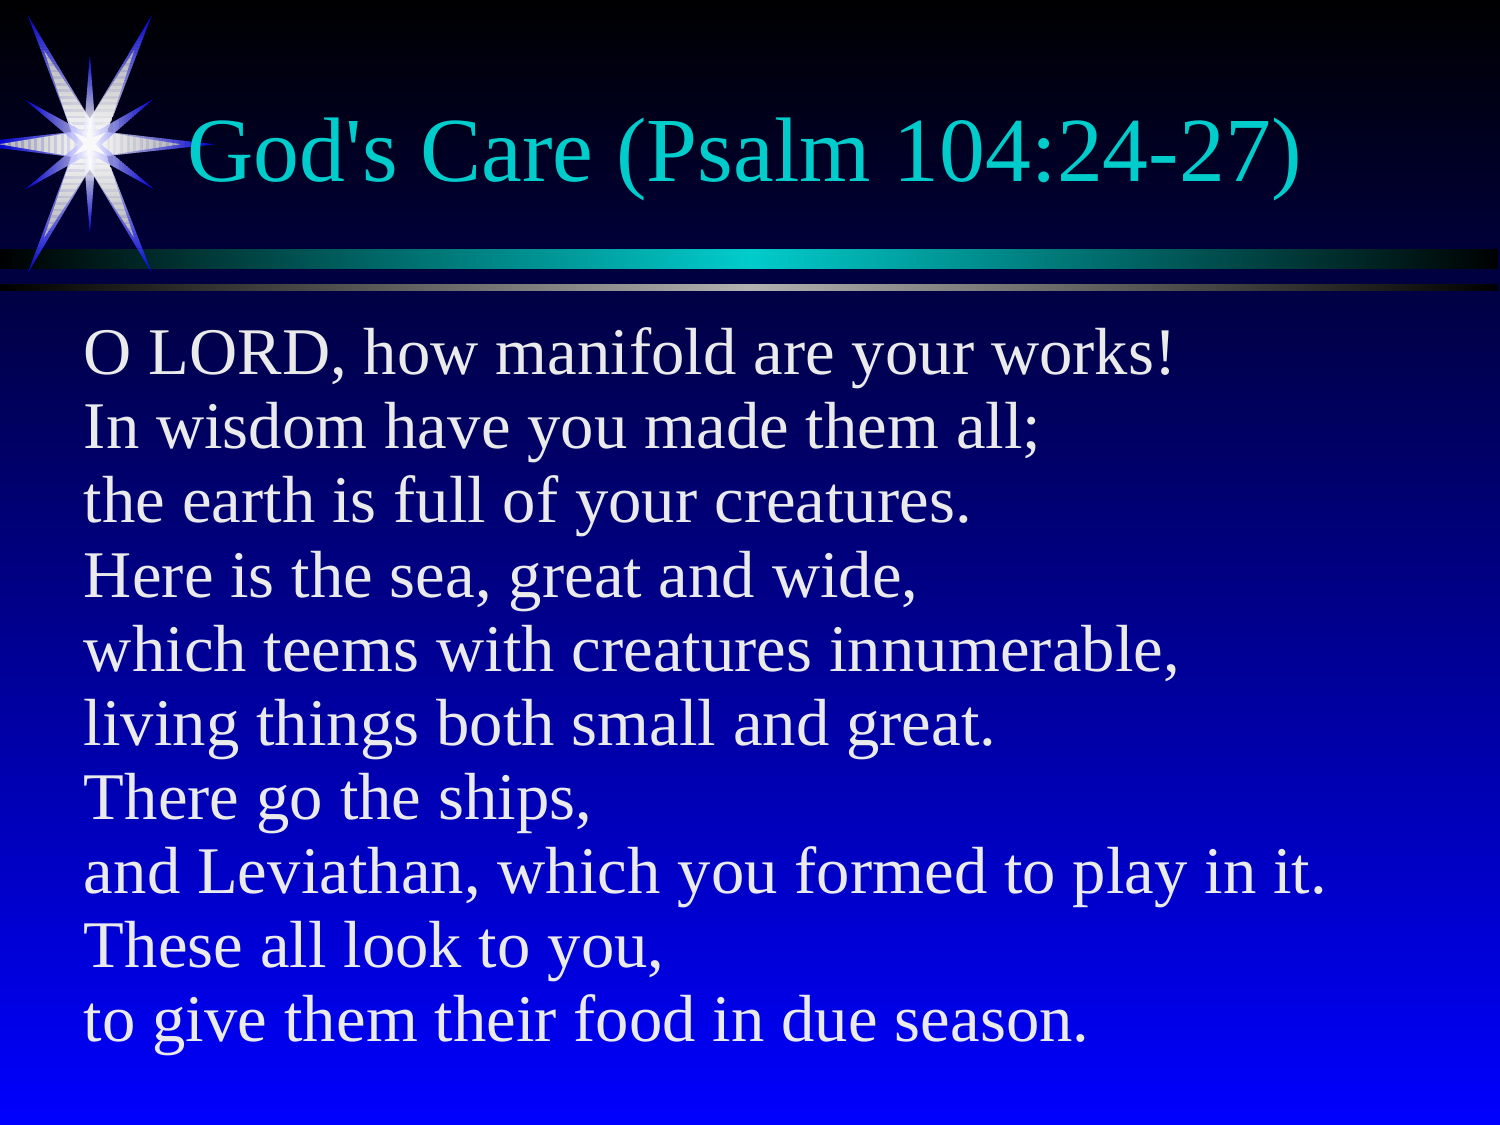

# God's Care (Psalm 104:24-27)
O LORD, how manifold are your works!
In wisdom have you made them all;
the earth is full of your creatures.
Here is the sea, great and wide,
which teems with creatures innumerable,
living things both small and great.
There go the ships,
and Leviathan, which you formed to play in it.
These all look to you,
to give them their food in due season.